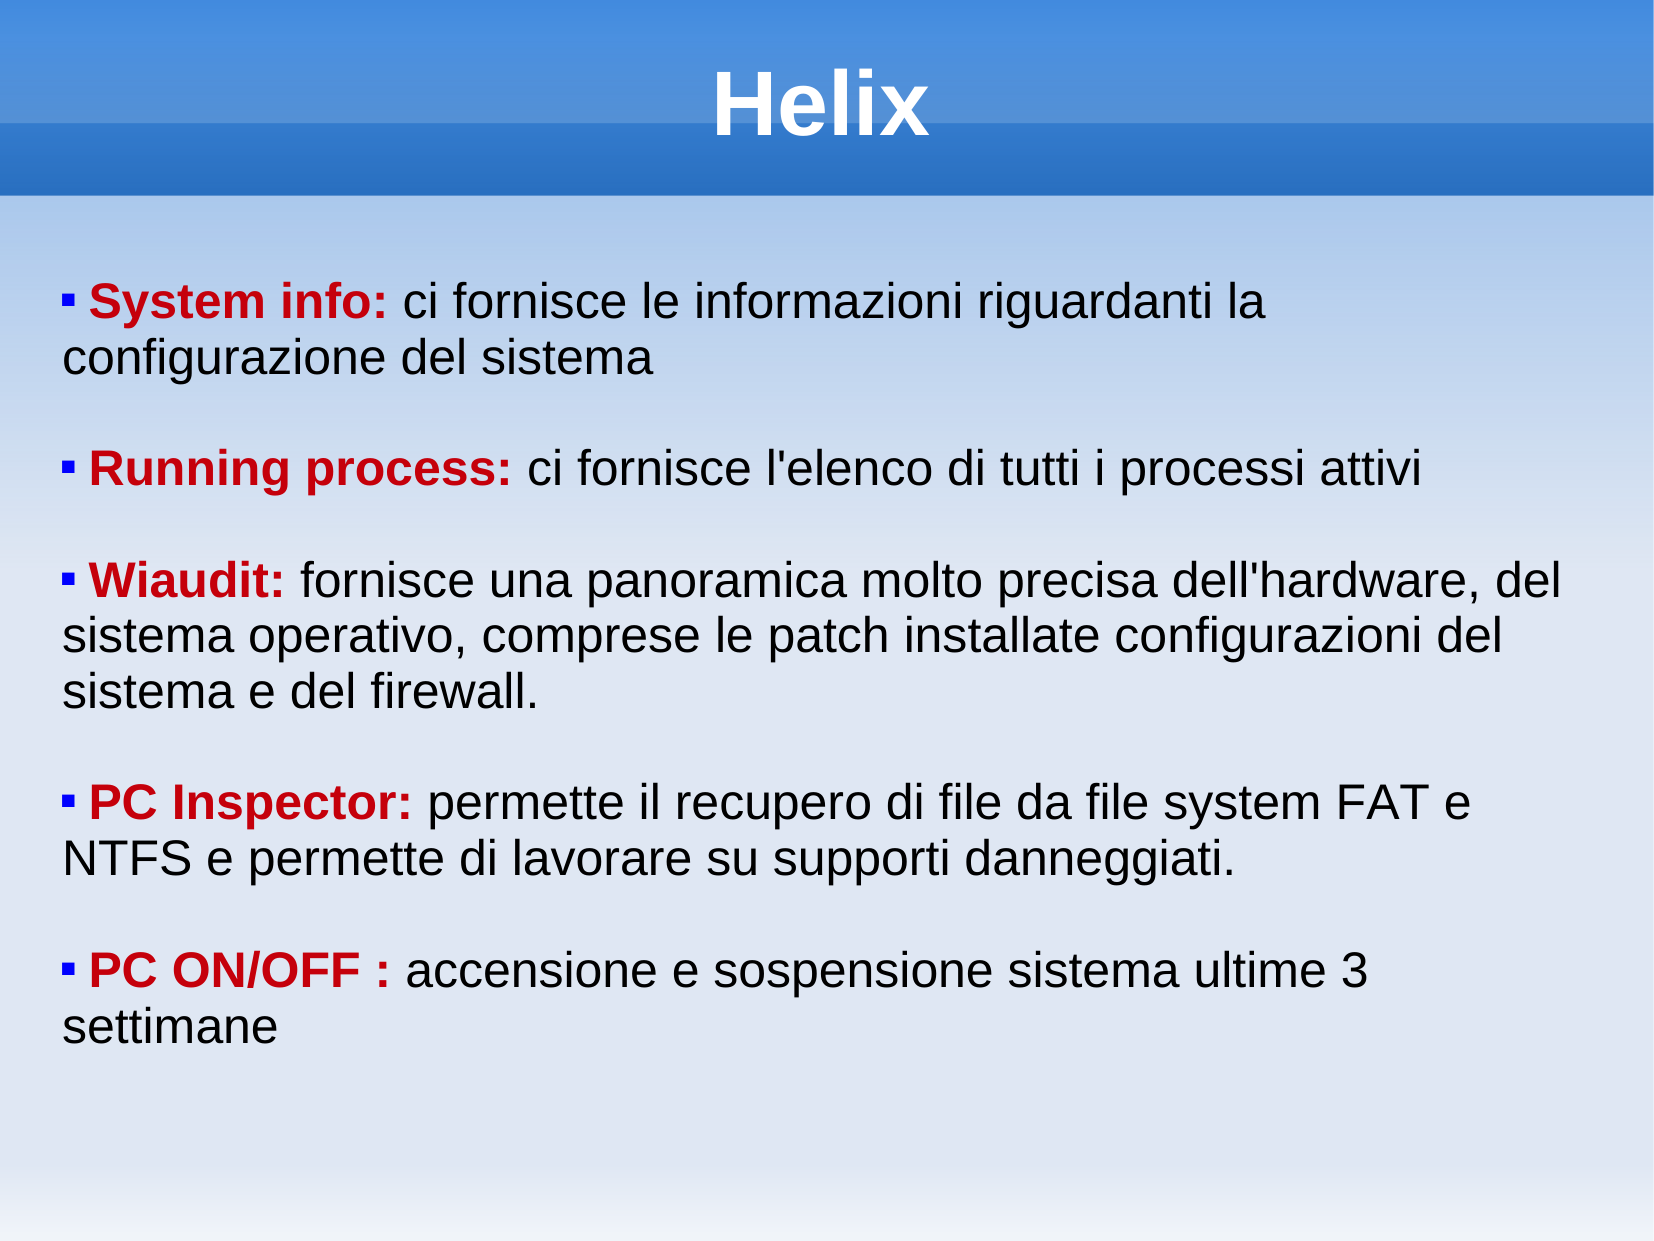

# Helix
 System info: ci fornisce le informazioni riguardanti la configurazione del sistema
 Running process: ci fornisce l'elenco di tutti i processi attivi
 Wiaudit: fornisce una panoramica molto precisa dell'hardware, del sistema operativo, comprese le patch installate configurazioni del sistema e del firewall.
 PC Inspector: permette il recupero di file da file system FAT e NTFS e permette di lavorare su supporti danneggiati.
 PC ON/OFF : accensione e sospensione sistema ultime 3 settimane